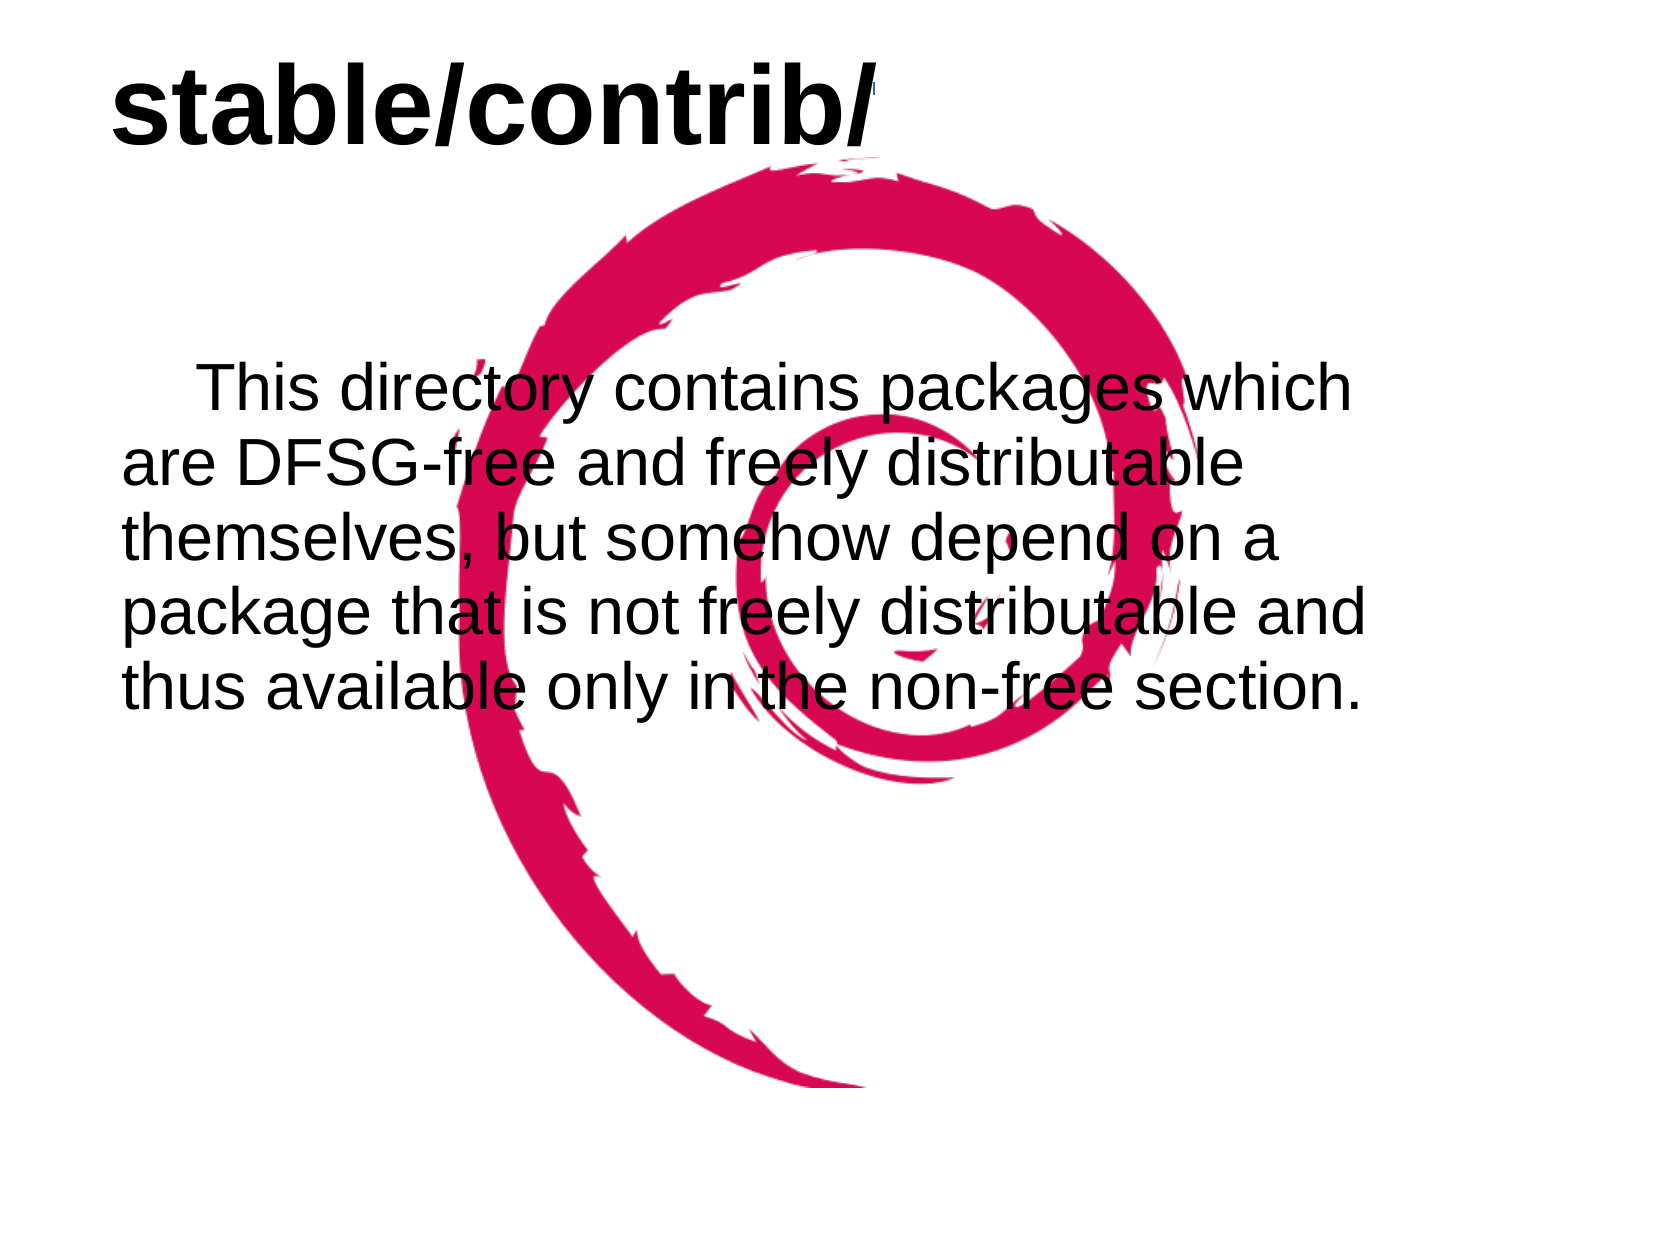

stable/contrib/
 This directory contains packages which are DFSG-free and freely distributable themselves, but somehow depend on a package that is not freely distributable and thus available only in the non-free section.